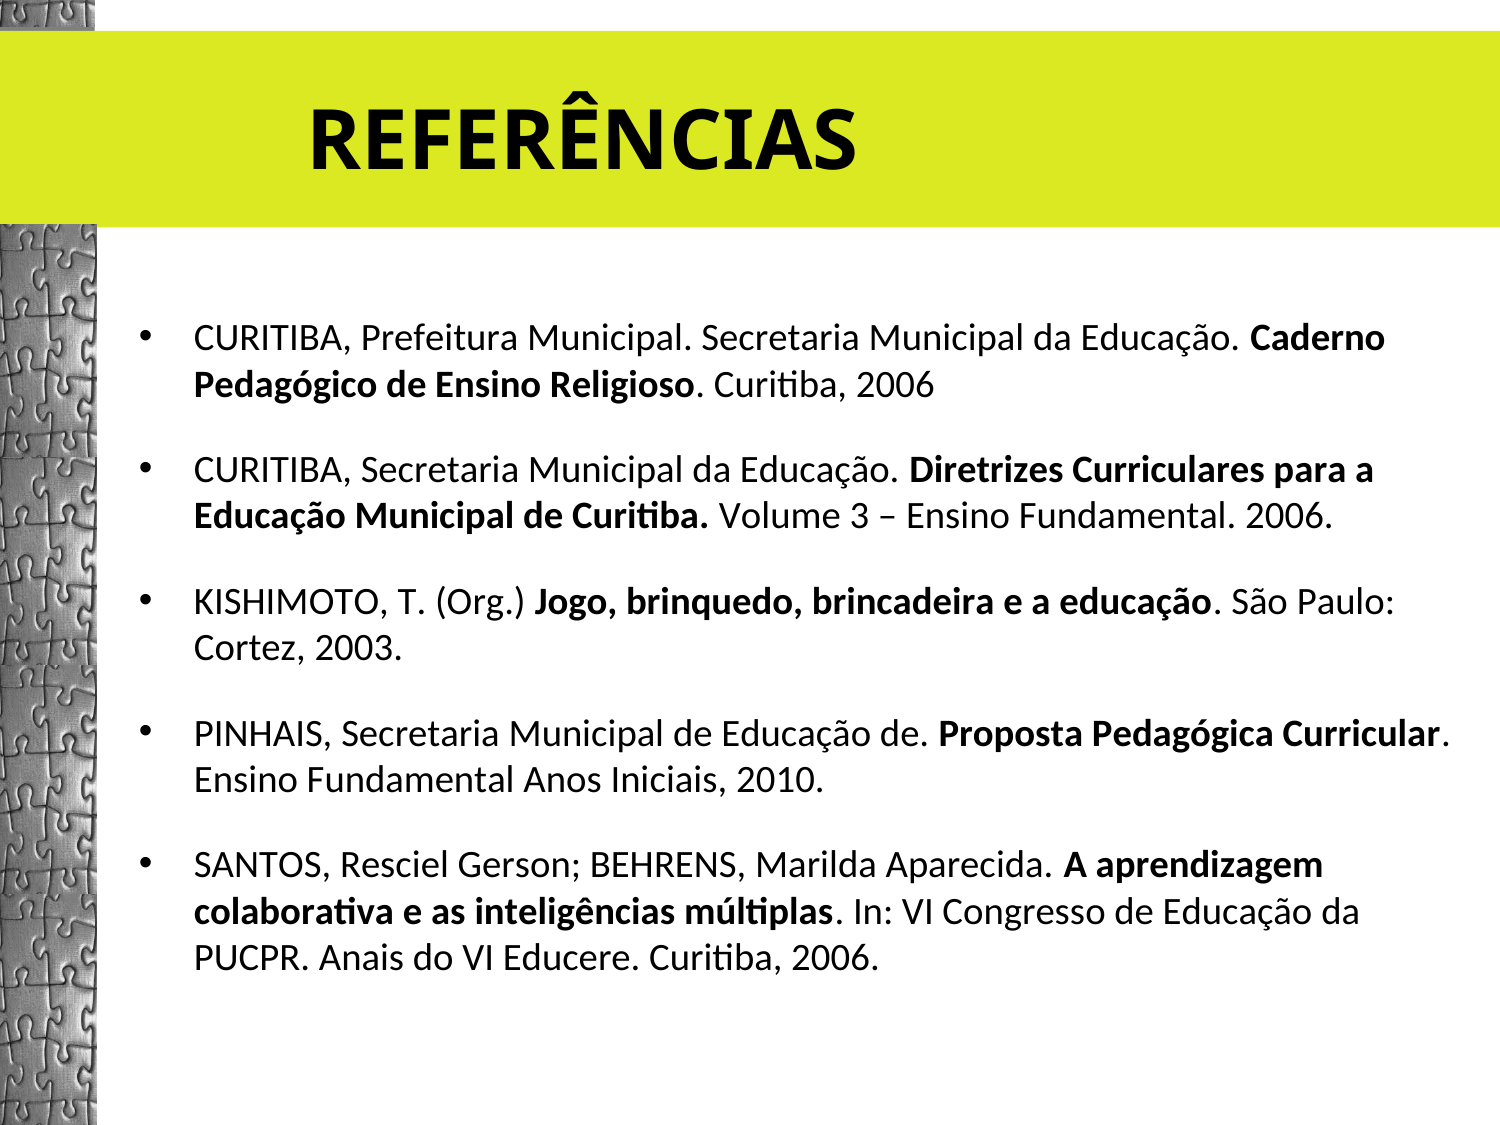

# REFERÊNCIAS
CURITIBA, Prefeitura Municipal. Secretaria Municipal da Educação. Caderno Pedagógico de Ensino Religioso. Curitiba, 2006
CURITIBA, Secretaria Municipal da Educação. Diretrizes Curriculares para a Educação Municipal de Curitiba. Volume 3 – Ensino Fundamental. 2006.
KISHIMOTO, T. (Org.) Jogo, brinquedo, brincadeira e a educação. São Paulo: Cortez, 2003.
PINHAIS, Secretaria Municipal de Educação de. Proposta Pedagógica Curricular. Ensino Fundamental Anos Iniciais, 2010.
SANTOS, Resciel Gerson; BEHRENS, Marilda Aparecida. A aprendizagem colaborativa e as inteligências múltiplas. In: VI Congresso de Educação da PUCPR. Anais do VI Educere. Curitiba, 2006.